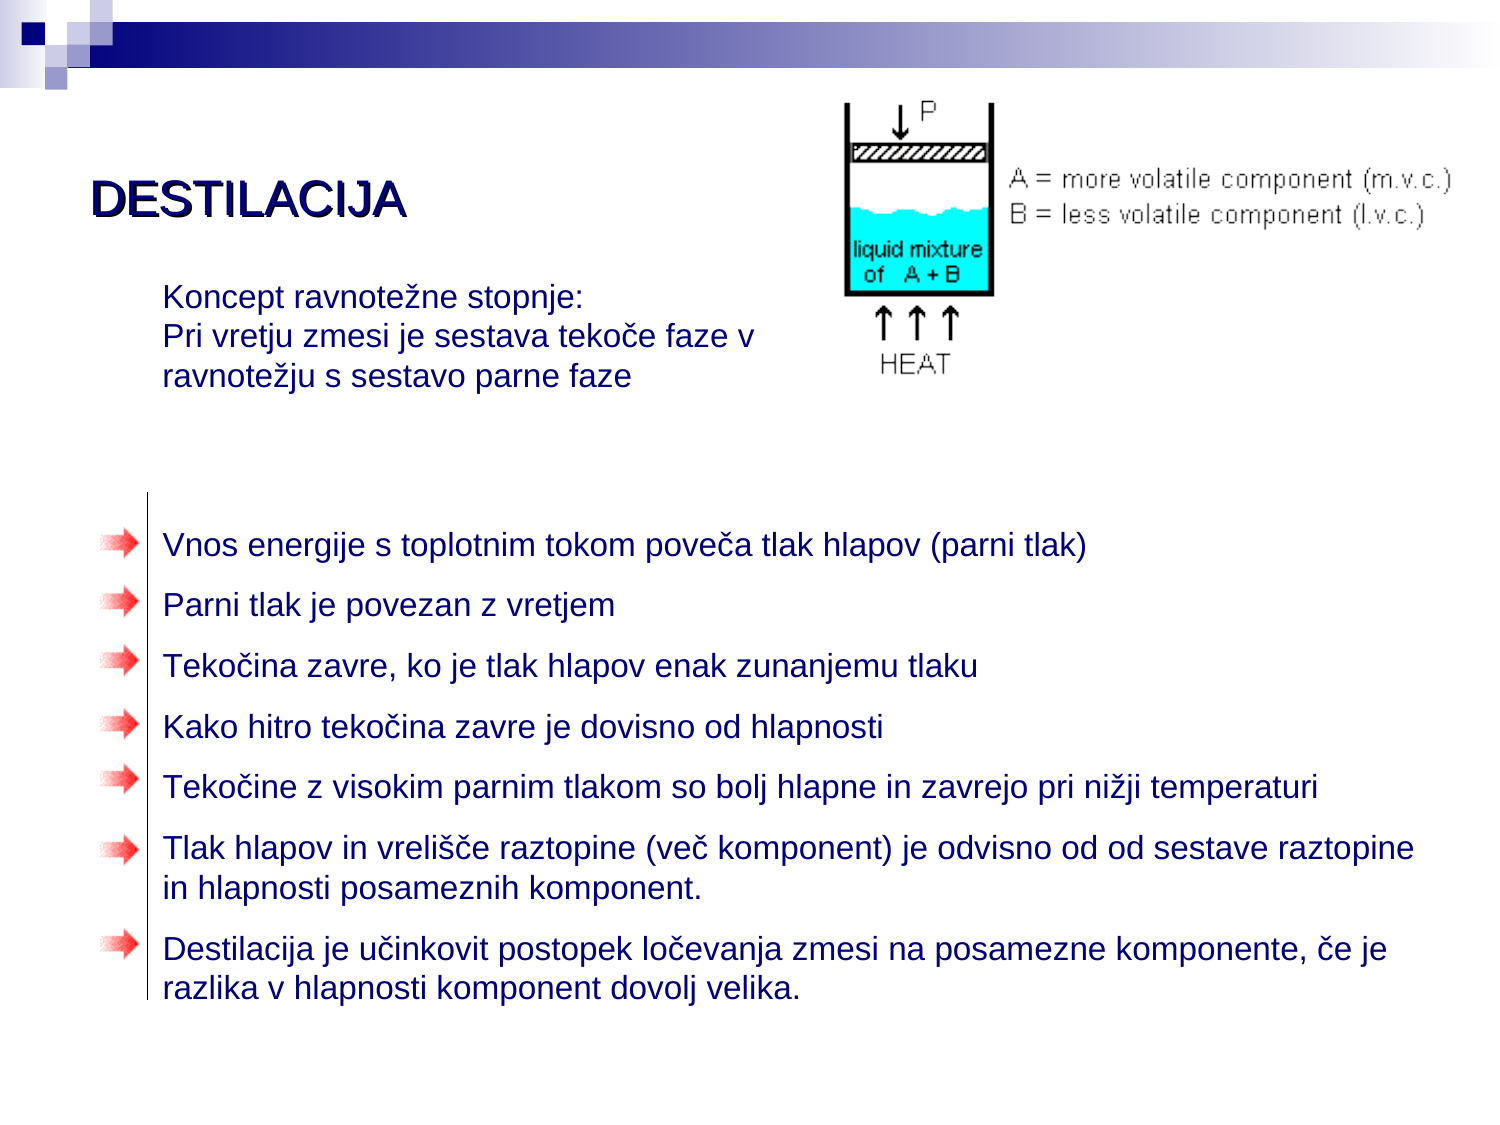

DESTILACIJA
Koncept ravnotežne stopnje:
Pri vretju zmesi je sestava tekoče faze v ravnotežju s sestavo parne faze
Vnos energije s toplotnim tokom poveča tlak hlapov (parni tlak)
Parni tlak je povezan z vretjem
Tekočina zavre, ko je tlak hlapov enak zunanjemu tlaku
Kako hitro tekočina zavre je dovisno od hlapnosti
Tekočine z visokim parnim tlakom so bolj hlapne in zavrejo pri nižji temperaturi
Tlak hlapov in vrelišče raztopine (več komponent) je odvisno od od sestave raztopine in hlapnosti posameznih komponent.
Destilacija je učinkovit postopek ločevanja zmesi na posamezne komponente, če je razlika v hlapnosti komponent dovolj velika.